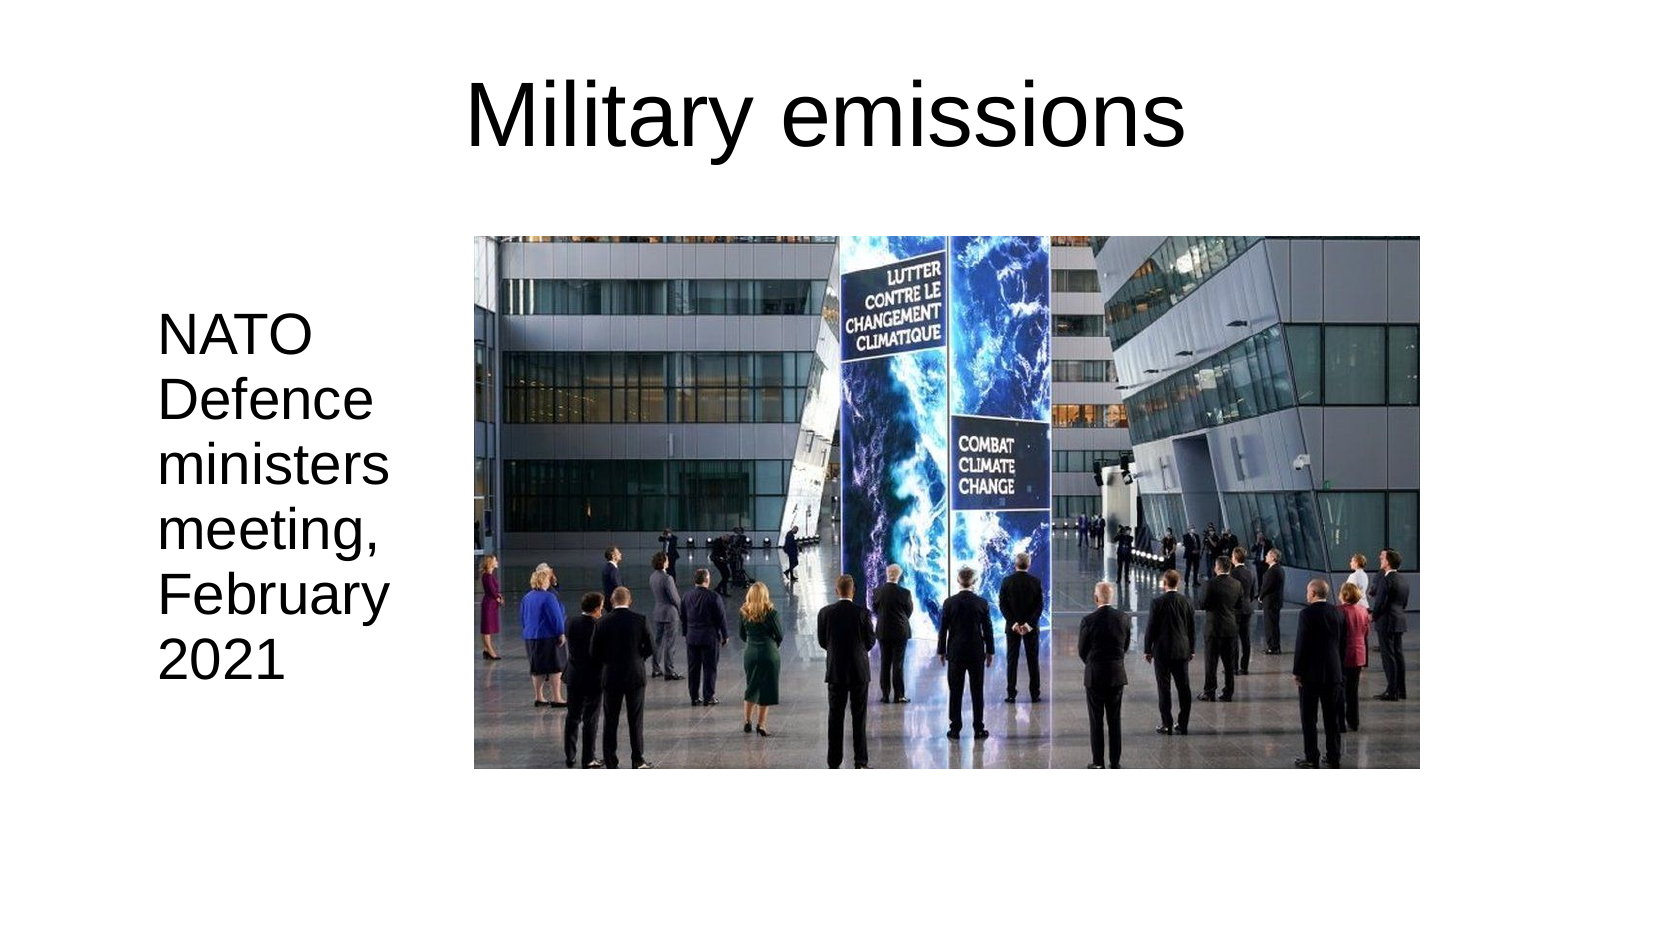

# Military emissions
NATO Defence ministers meeting, February 2021